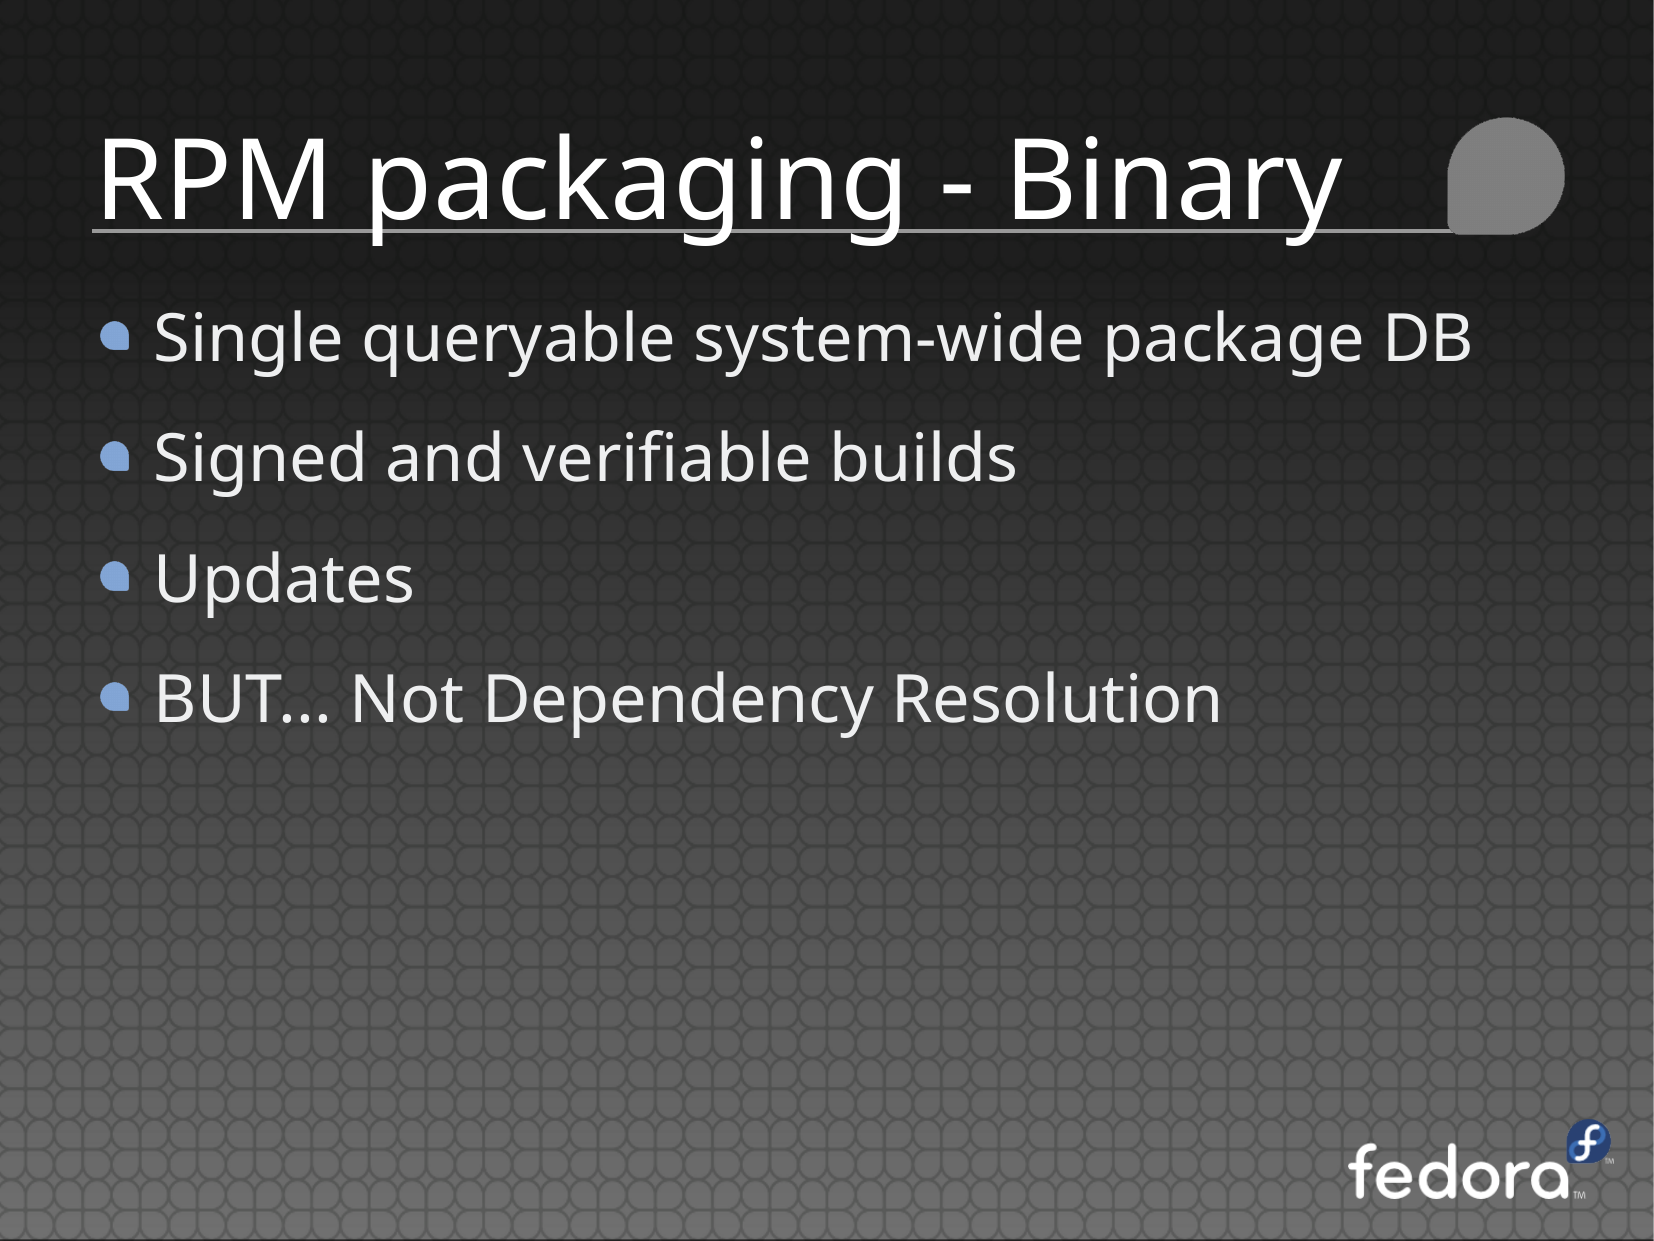

RPM packaging - Binary
# Single queryable system-wide package DB
Signed and verifiable builds
Updates
BUT... Not Dependency Resolution